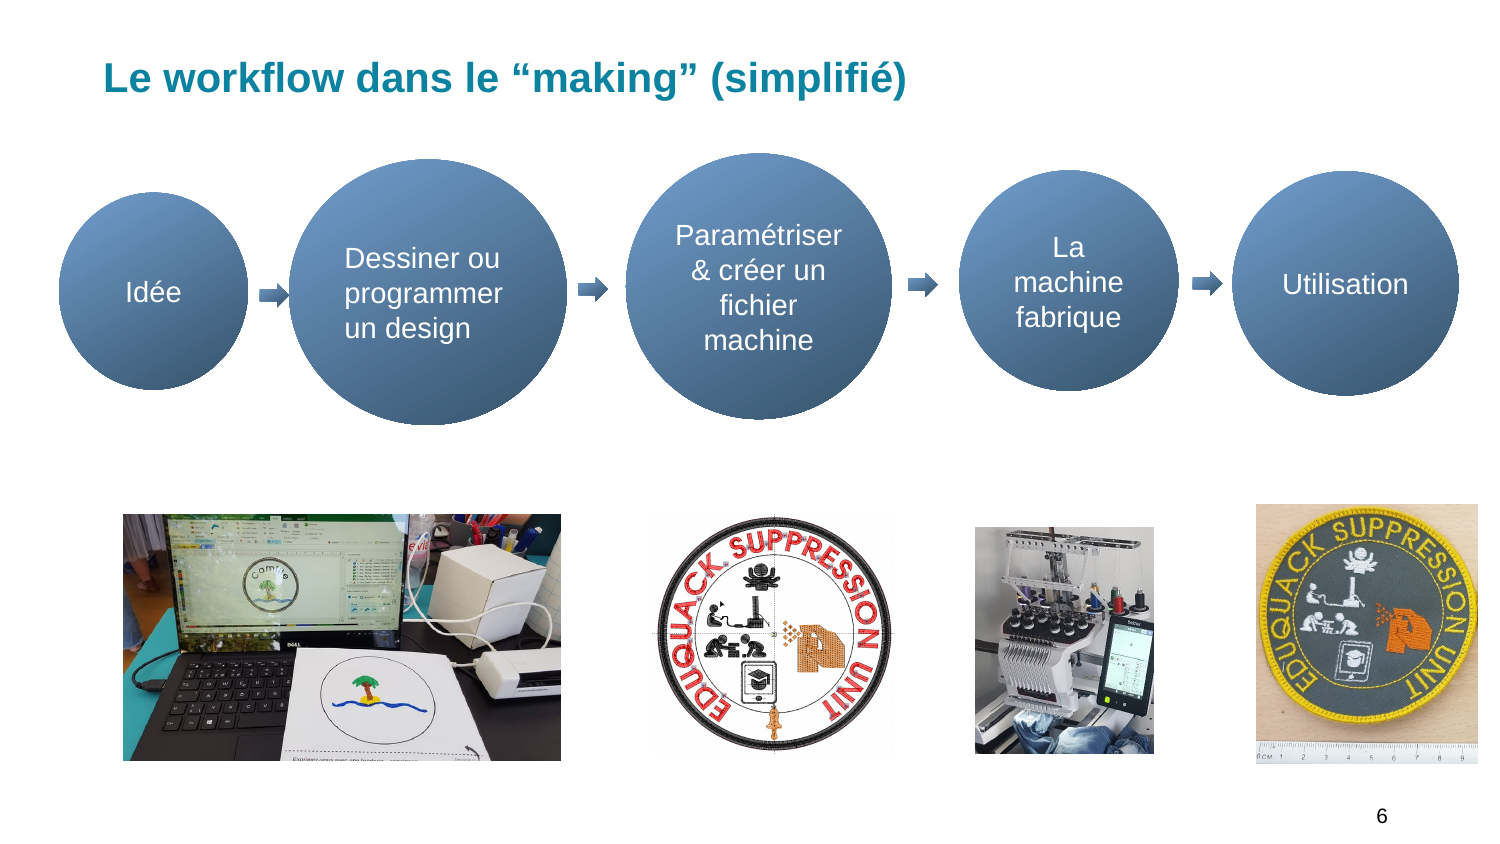

# Le workflow dans le “making” (simplifié)
Paramétriser & créer un fichier machine
Dessiner ou programmer un design
La machine fabrique
Utilisation
Idée